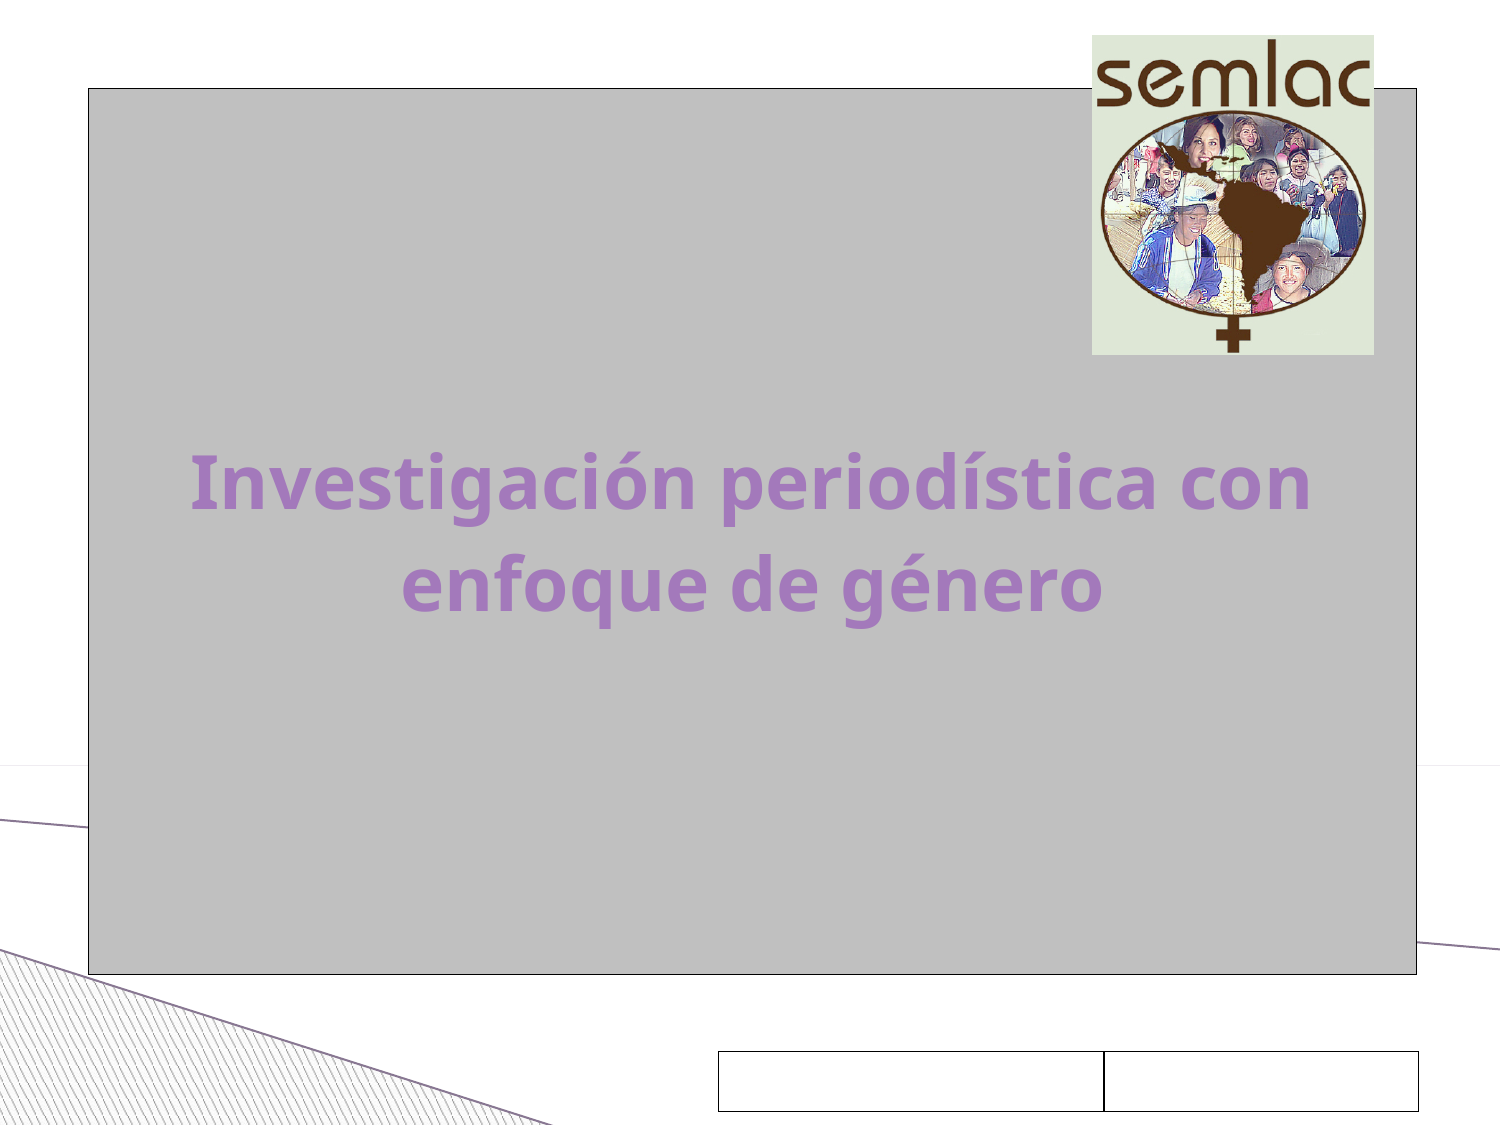

# Investigación periodística con enfoque de género